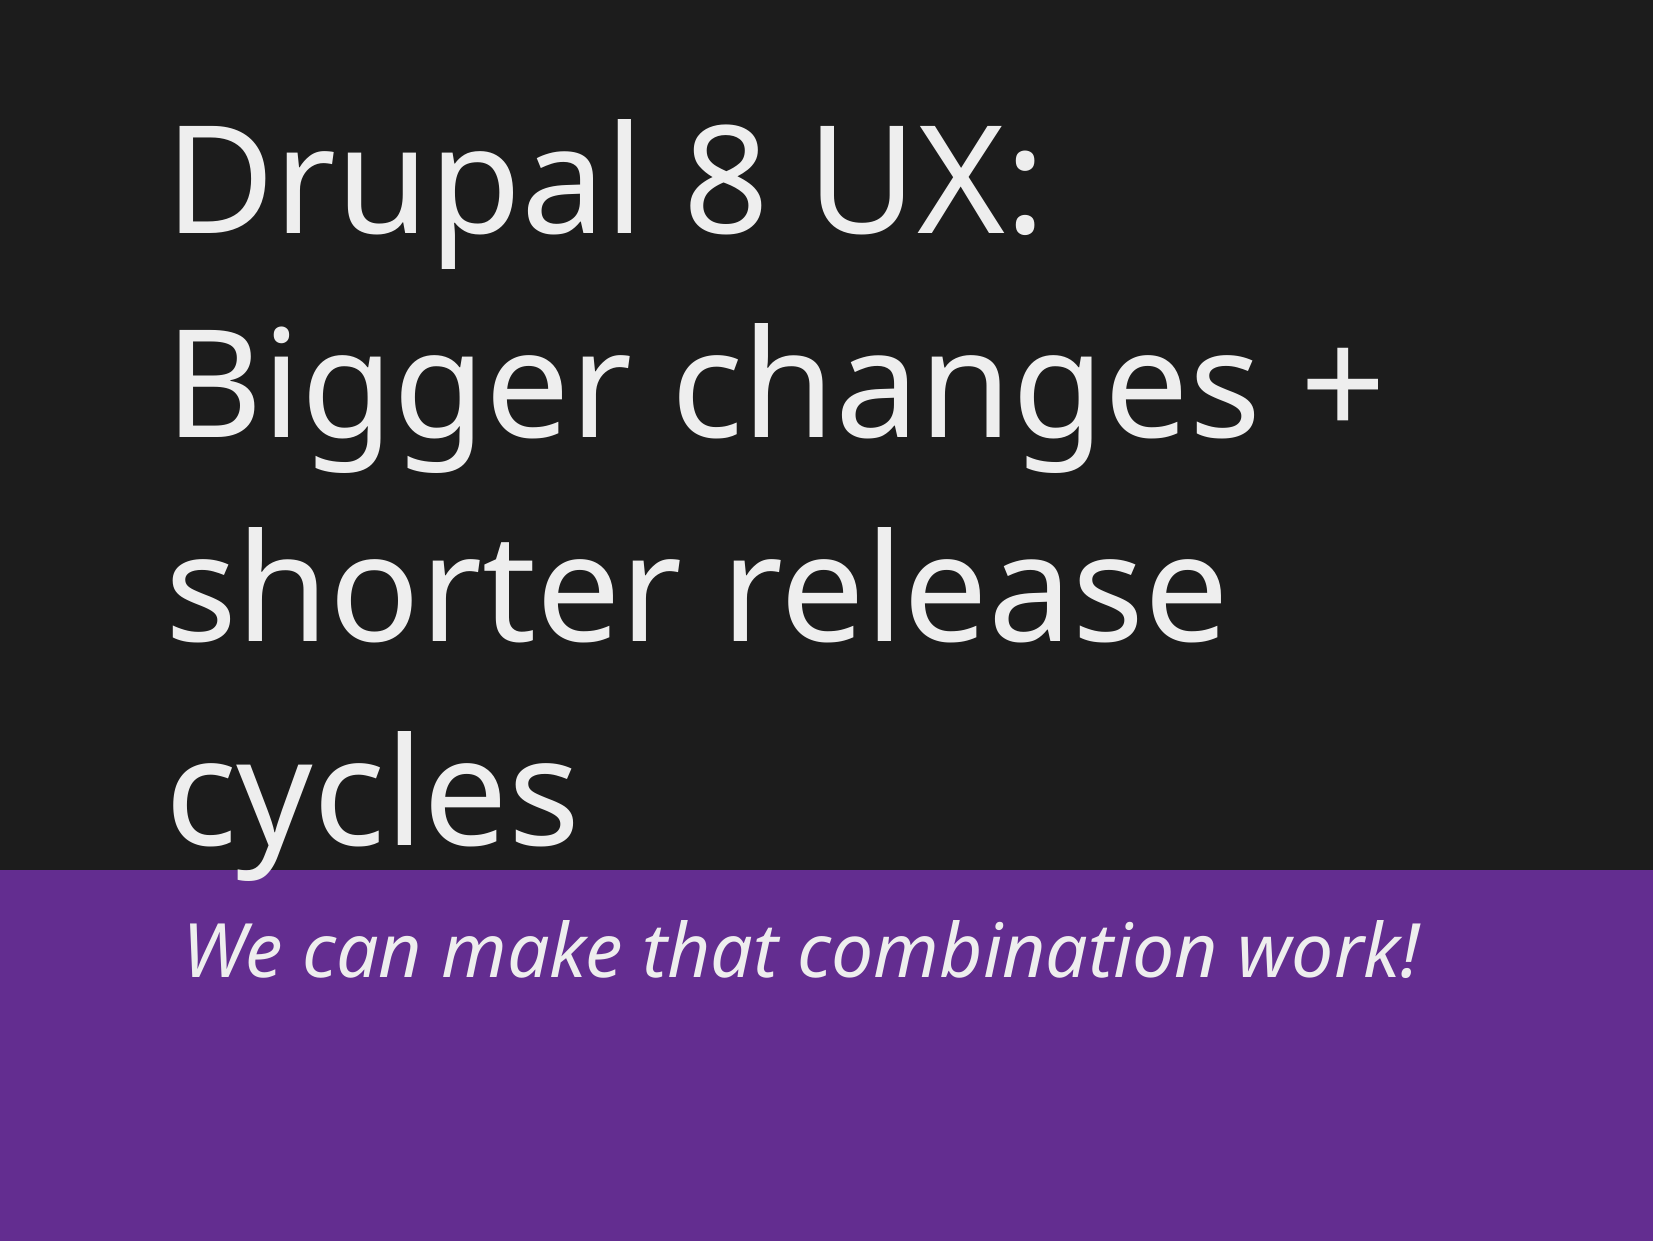

# Drupal 8 UX: Bigger changes + shorter release cycles
We can make that combination work!